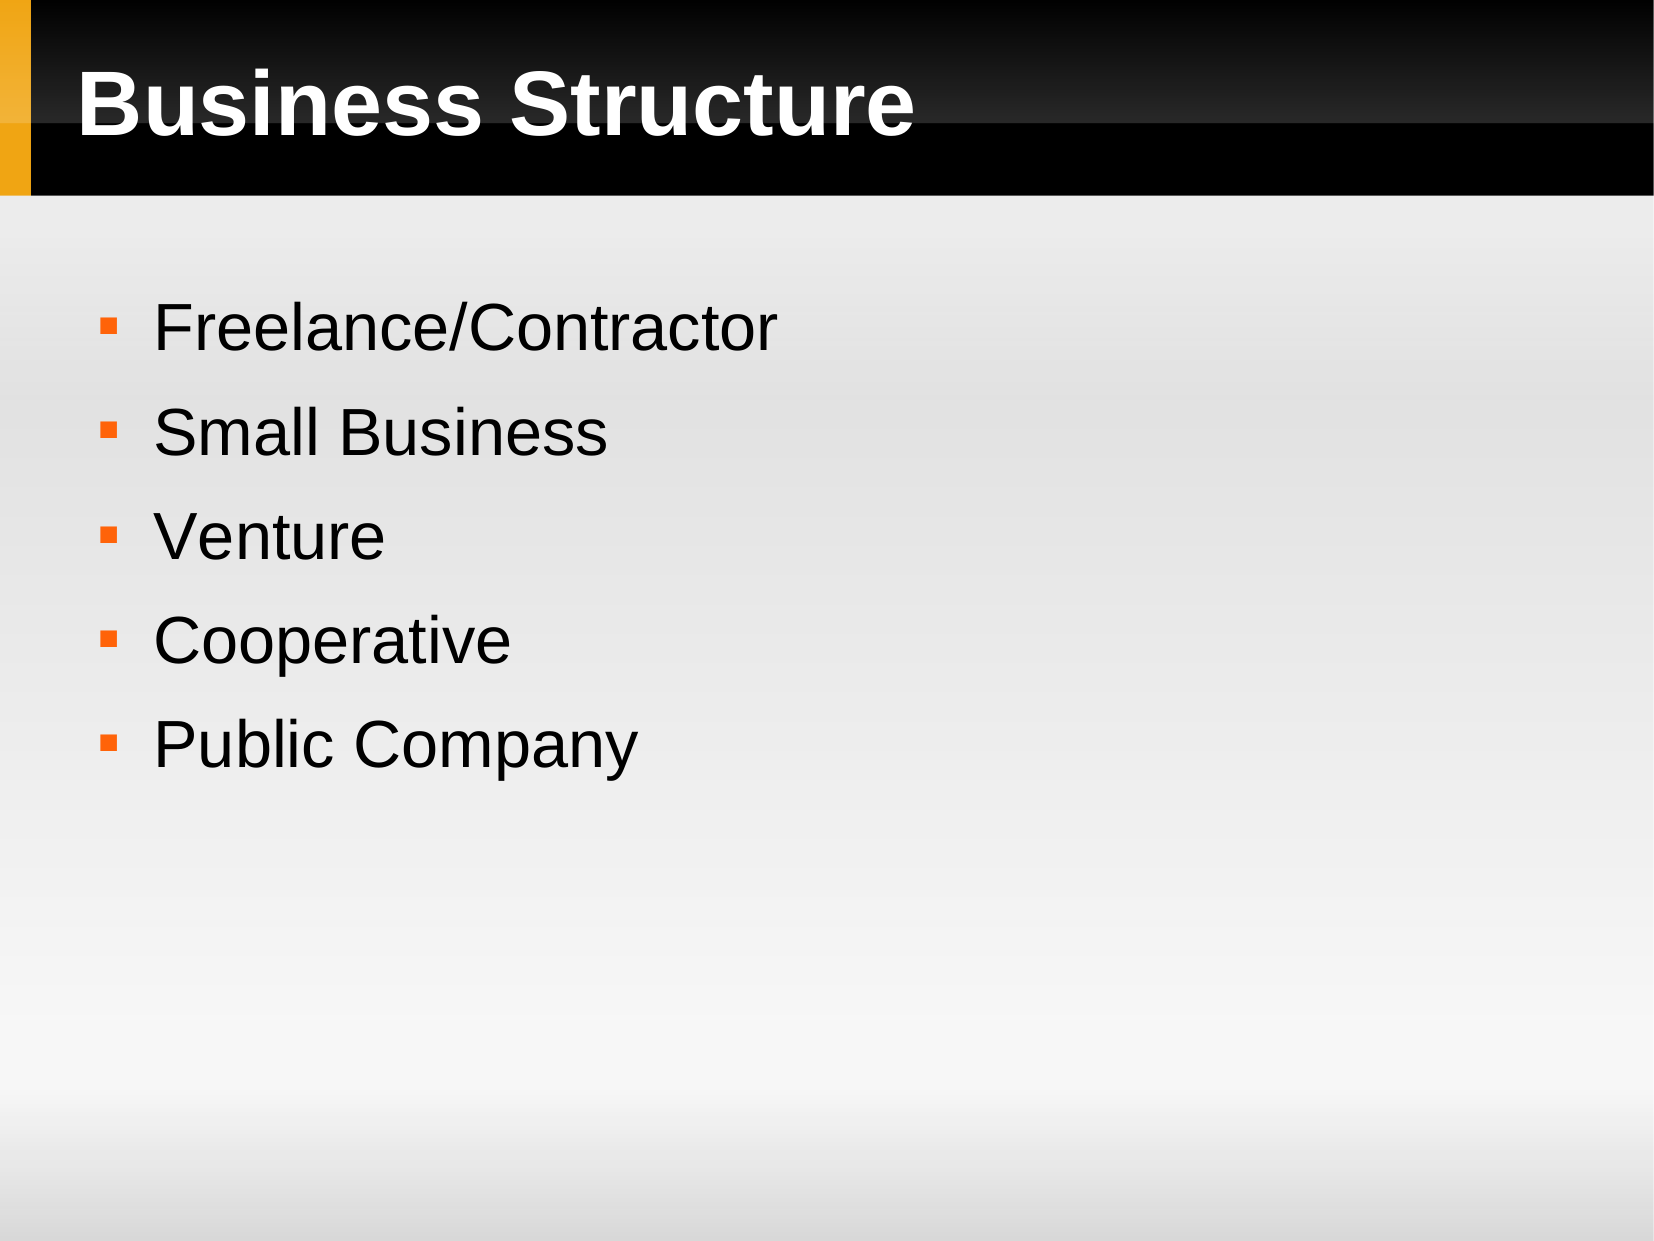

# Business Structure
Freelance/Contractor
Small Business
Venture
Cooperative
Public Company